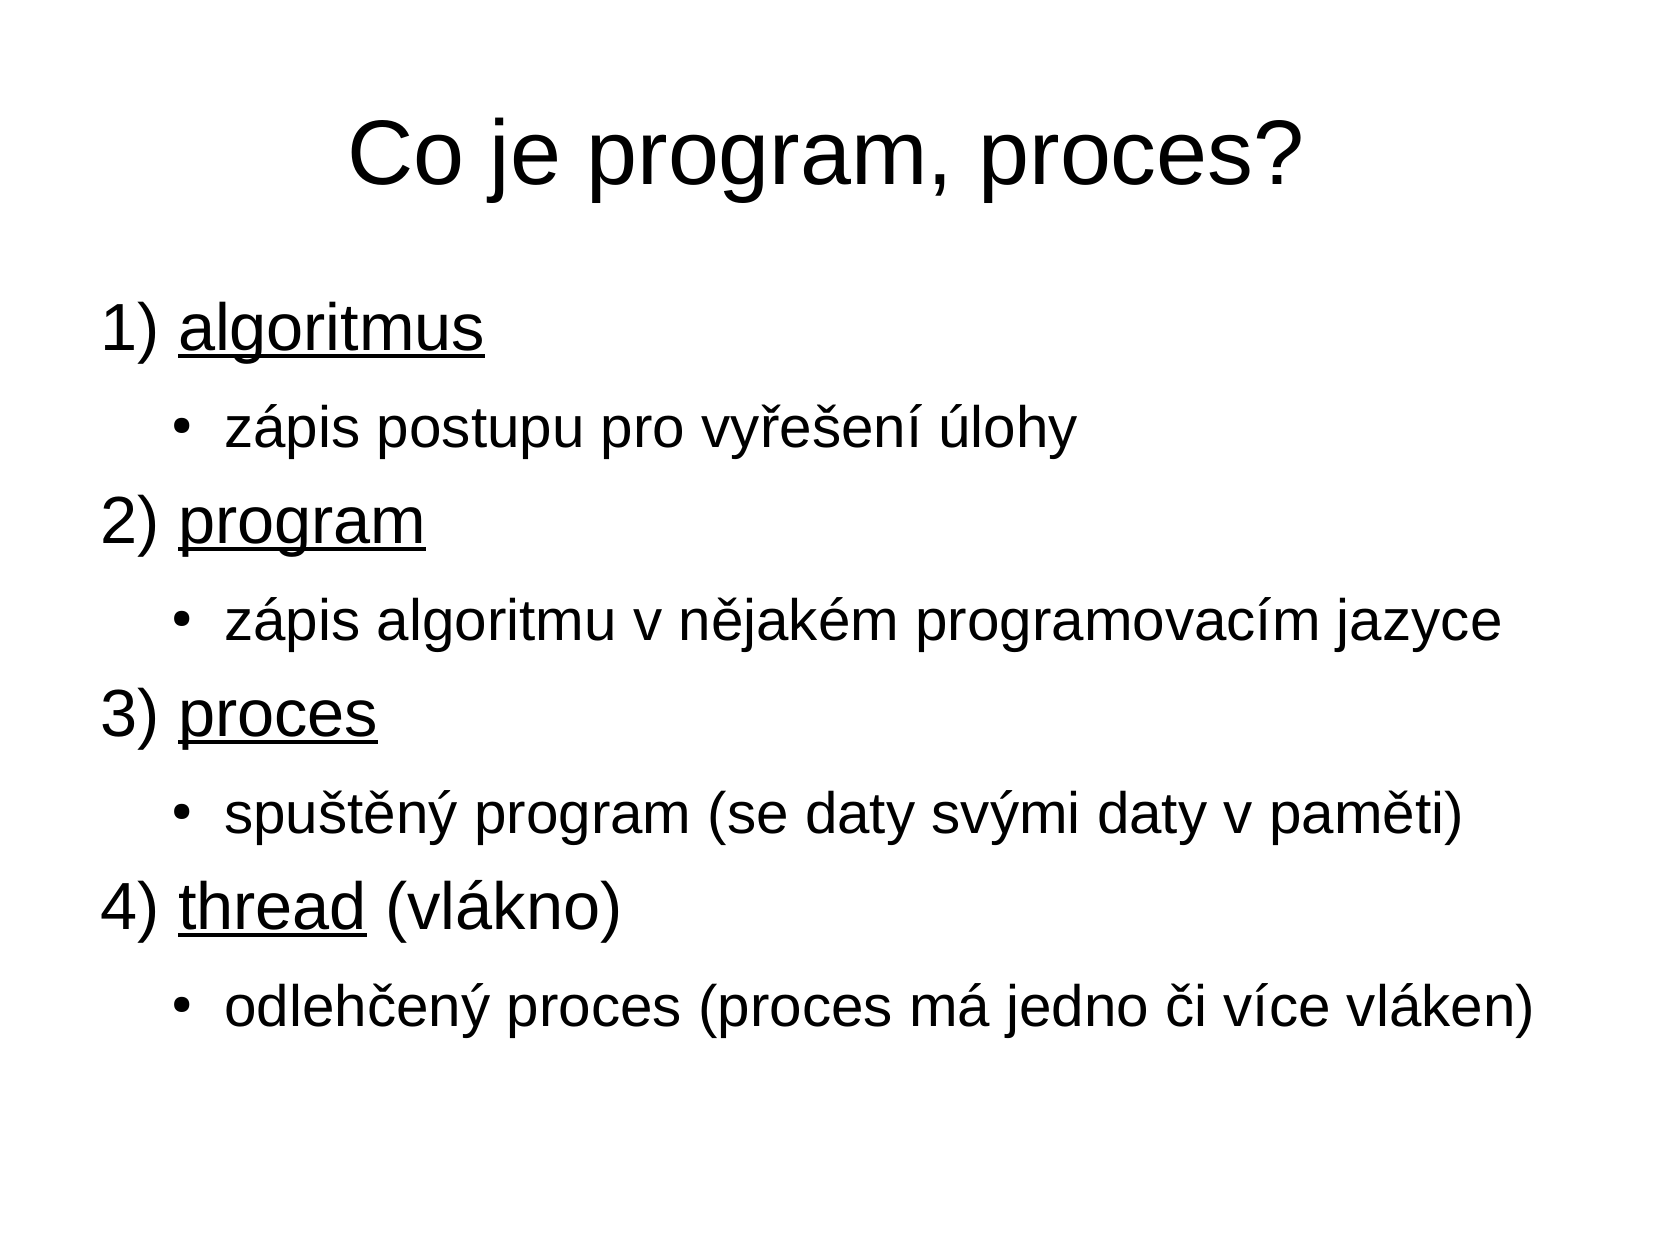

# Co je program, proces?
 algoritmus
zápis postupu pro vyřešení úlohy
 program
zápis algoritmu v nějakém programovacím jazyce
 proces
spuštěný program (se daty svými daty v paměti)
 thread (vlákno)
odlehčený proces (proces má jedno či více vláken)